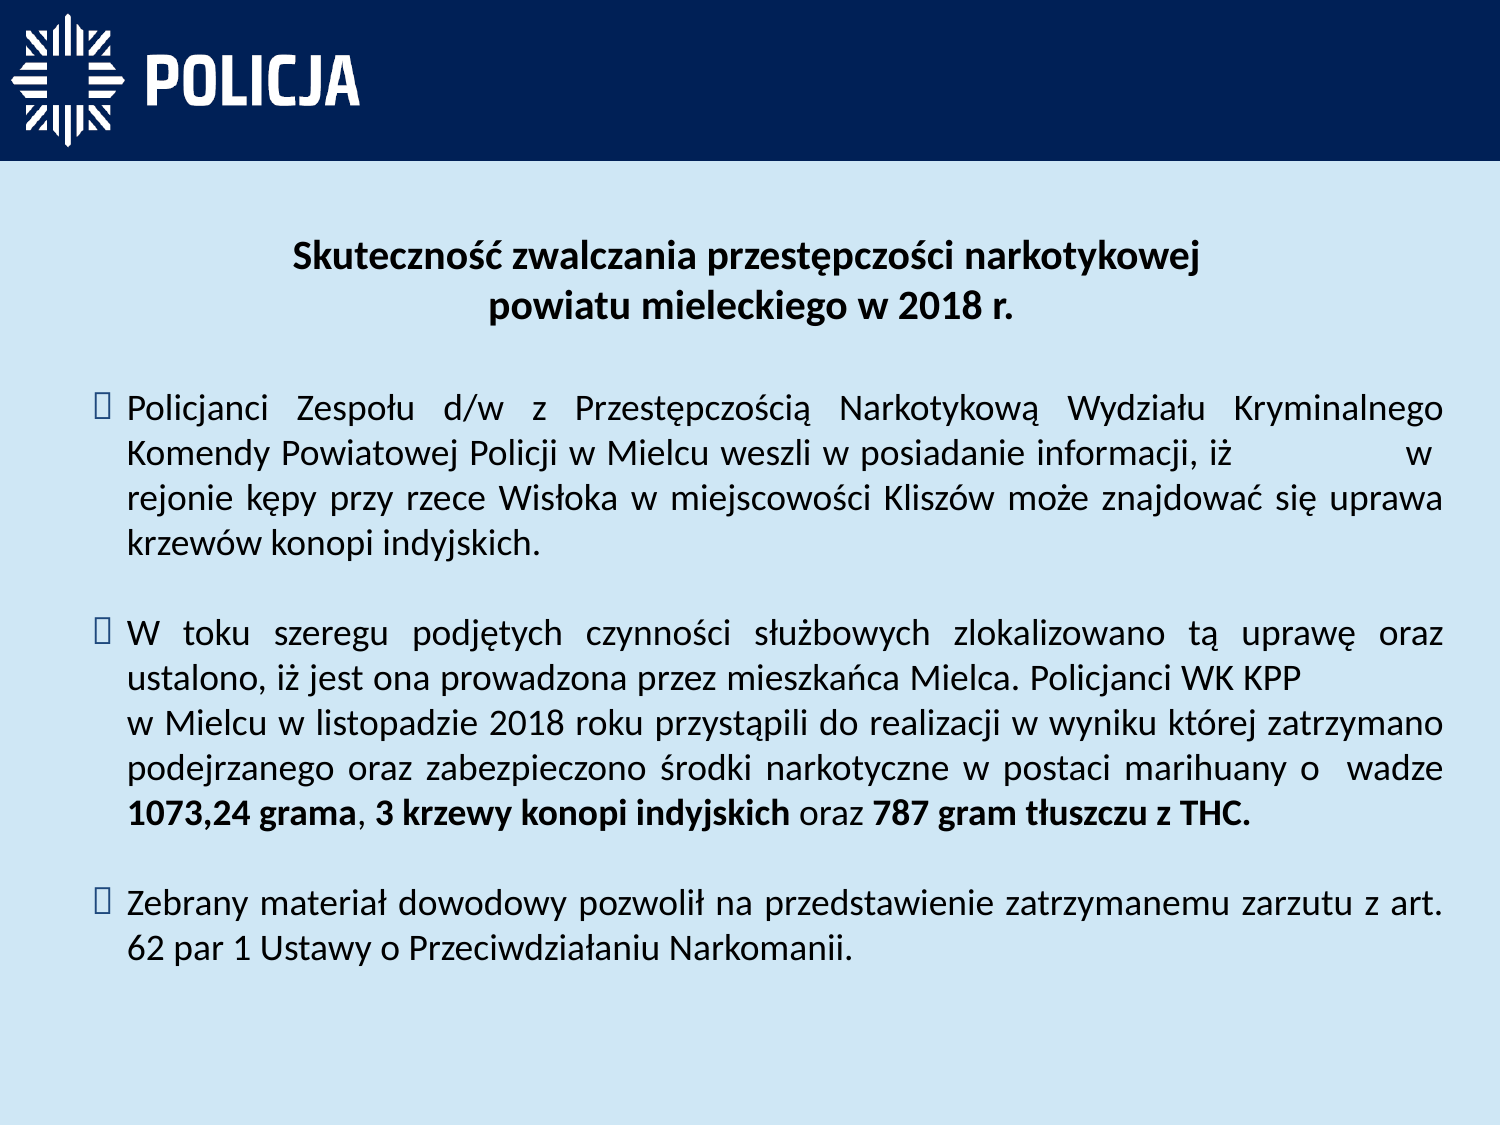

Skuteczność zwalczania przestępczości narkotykowej
powiatu mieleckiego w 2018 r.
Policjanci Zespołu d/w z Przestępczością Narkotykową Wydziału Kryminalnego Komendy Powiatowej Policji w Mielcu weszli w posiadanie informacji, iż w rejonie kępy przy rzece Wisłoka w miejscowości Kliszów może znajdować się uprawa krzewów konopi indyjskich.
W toku szeregu podjętych czynności służbowych zlokalizowano tą uprawę oraz ustalono, iż jest ona prowadzona przez mieszkańca Mielca. Policjanci WK KPP w Mielcu w listopadzie 2018 roku przystąpili do realizacji w wyniku której zatrzymano podejrzanego oraz zabezpieczono środki narkotyczne w postaci marihuany o wadze 1073,24 grama, 3 krzewy konopi indyjskich oraz 787 gram tłuszczu z THC.
Zebrany materiał dowodowy pozwolił na przedstawienie zatrzymanemu zarzutu z art. 62 par 1 Ustawy o Przeciwdziałaniu Narkomanii.